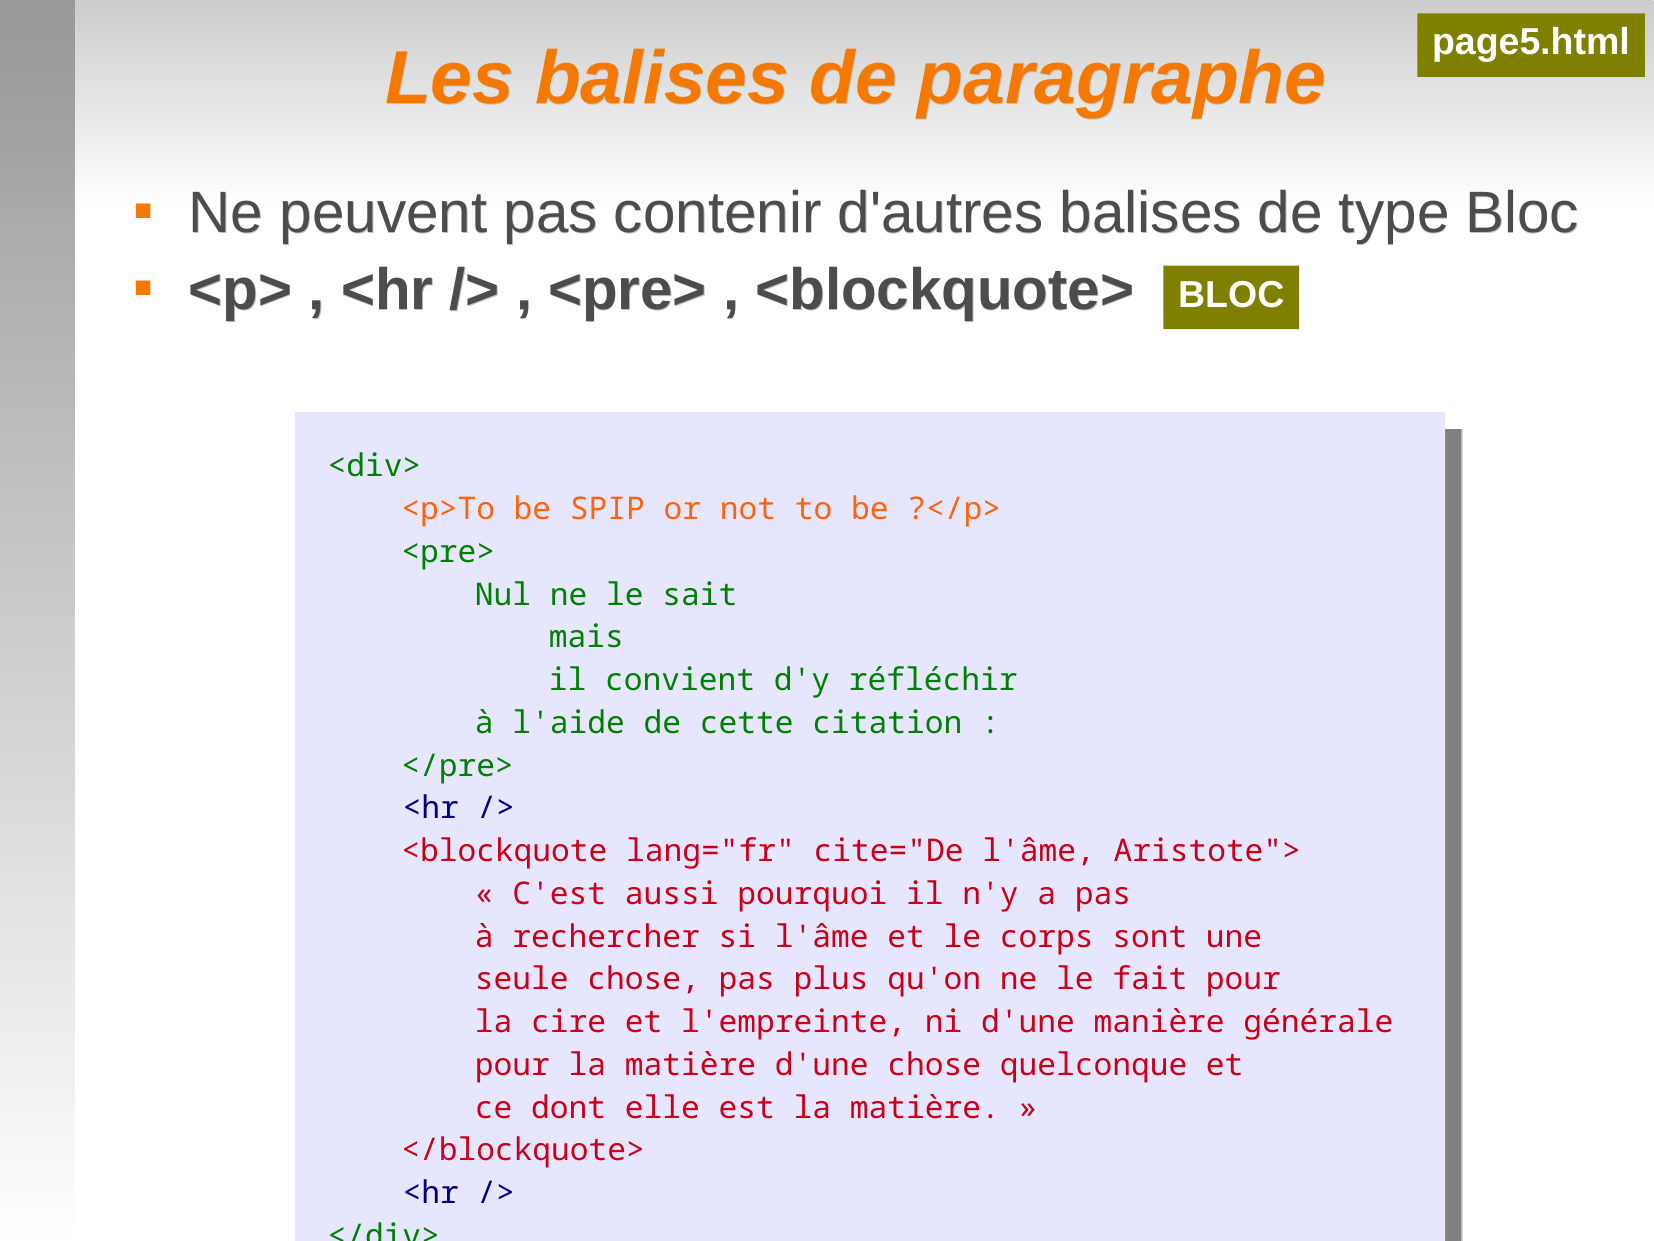

# Les balises de paragraphe
page5.html
Ne peuvent pas contenir d'autres balises de type Bloc
<p> , <hr /> , <pre> , <blockquote>
BLOC
<div>
	<p>To be SPIP or not to be ?</p>
	<pre>
		Nul ne le sait
			mais
 		il convient d'y réfléchir
 		à l'aide de cette citation :
	</pre>
 <hr />
	<blockquote lang="fr" cite="De l'âme, Aristote">
		« C'est aussi pourquoi il n'y a pas
		à rechercher si l'âme et le corps sont une
		seule chose, pas plus qu'on ne le fait pour
		la cire et l'empreinte, ni d'une manière générale
		pour la matière d'une chose quelconque et
 		ce dont elle est la matière. »
	</blockquote>
 <hr />
</div>